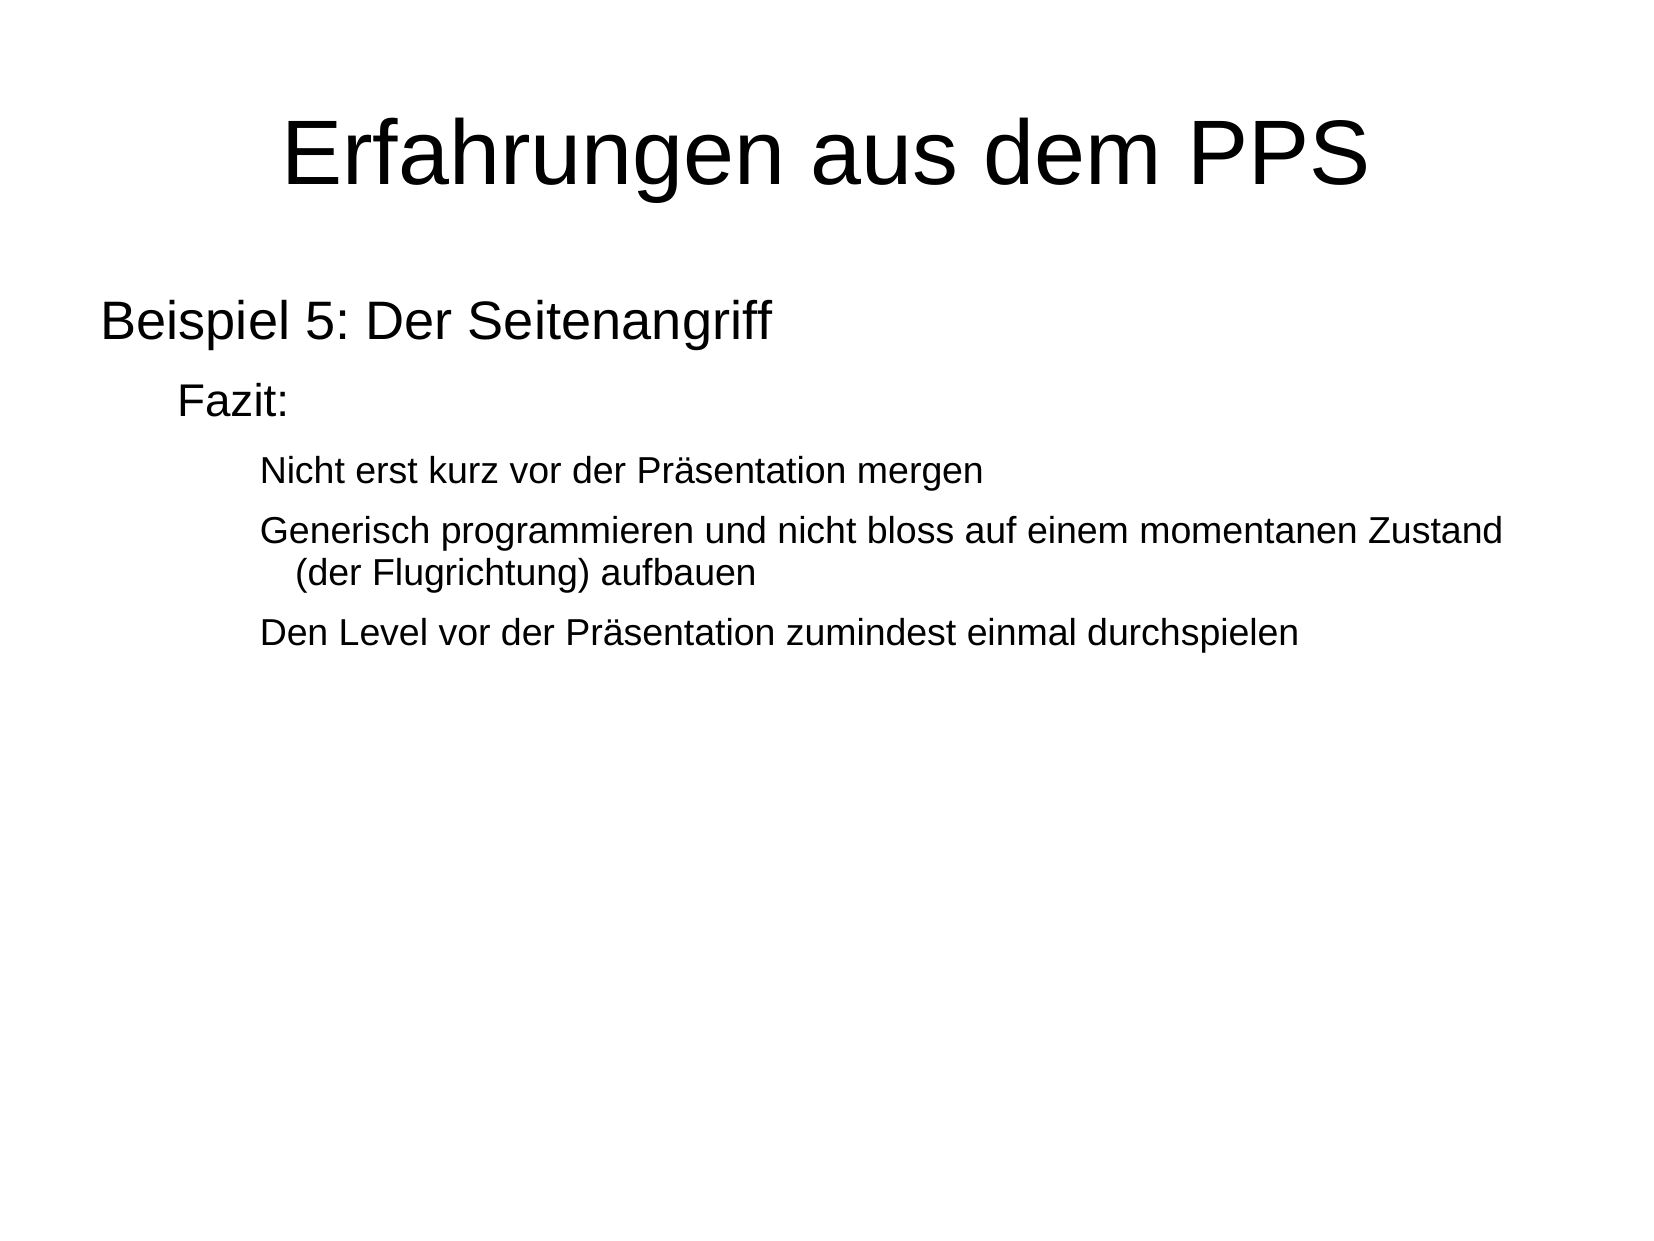

# Erfahrungen aus dem PPS
Beispiel 5: Der Seitenangriff
Fazit:
Nicht erst kurz vor der Präsentation mergen
Generisch programmieren und nicht bloss auf einem momentanen Zustand (der Flugrichtung) aufbauen
Den Level vor der Präsentation zumindest einmal durchspielen